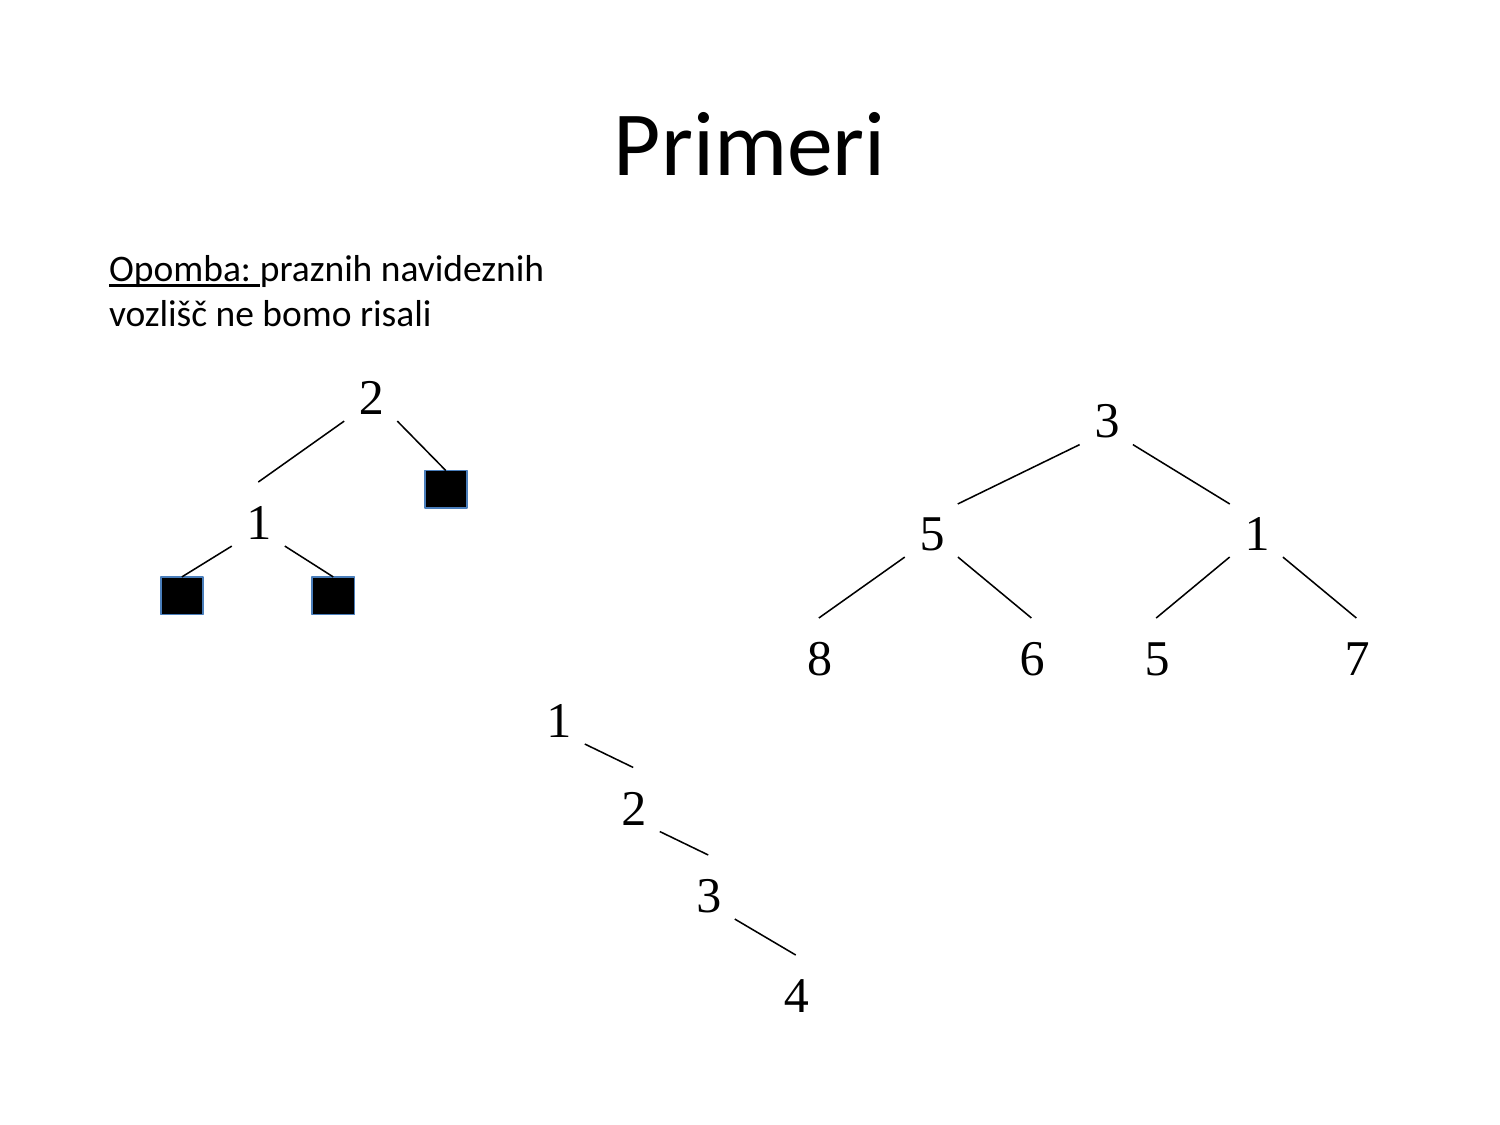

# Primeri
Opomba: praznih navideznih vozlišč ne bomo risali
2
3
1
5
1
8
6
5
7
1
2
3
4